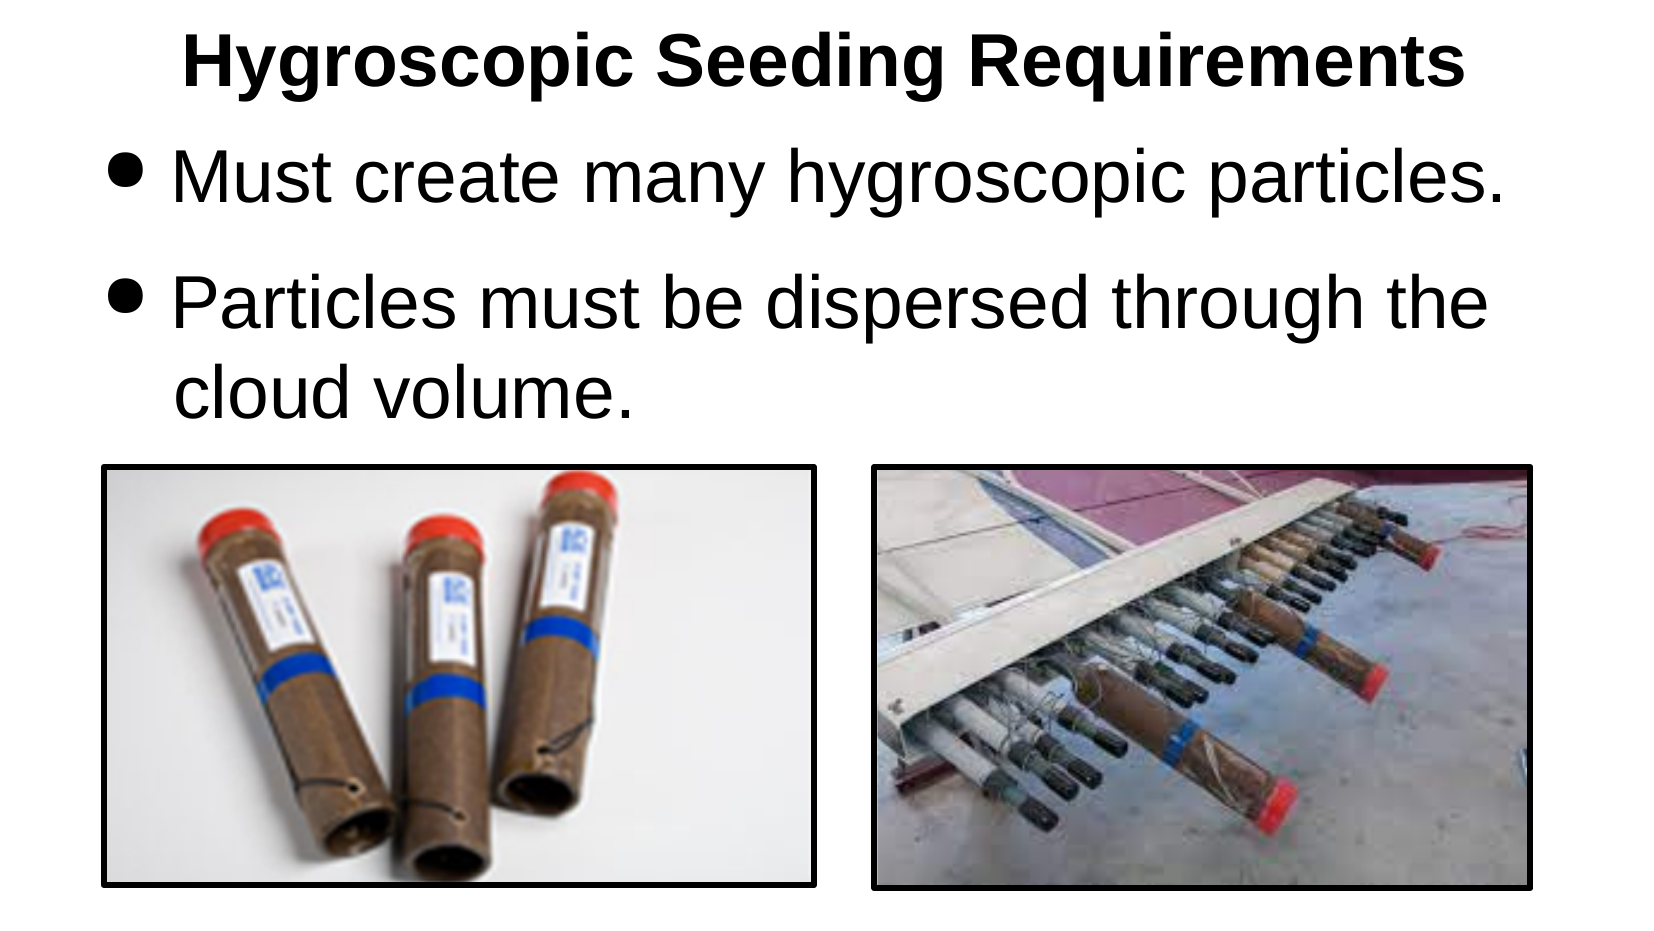

# Hygroscopic Seeding Requirements
 Must create many hygroscopic particles.
 Particles must be dispersed through the cloud volume.